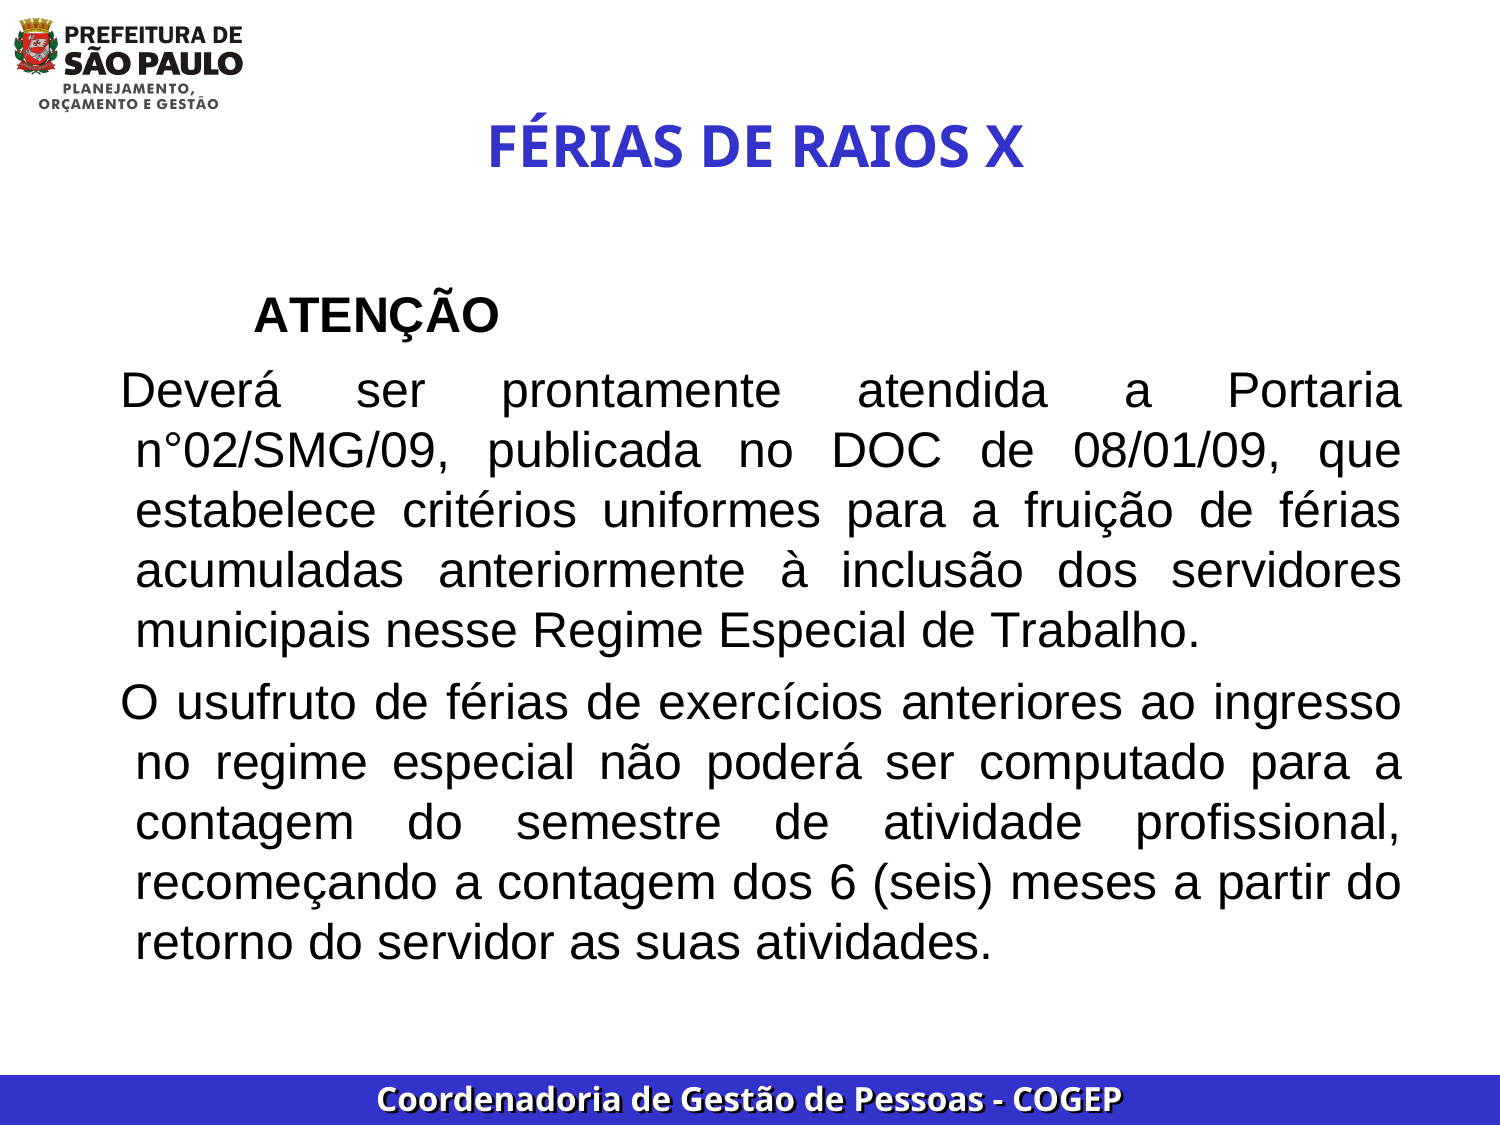

# FÉRIAS DE RAIOS X
 ATENÇÃO
Deverá ser prontamente atendida a Portaria n°02/SMG/09, publicada no DOC de 08/01/09, que estabelece critérios uniformes para a fruição de férias acumuladas anteriormente à inclusão dos servidores municipais nesse Regime Especial de Trabalho.
O usufruto de férias de exercícios anteriores ao ingresso no regime especial não poderá ser computado para a contagem do semestre de atividade profissional, recomeçando a contagem dos 6 (seis) meses a partir do retorno do servidor as suas atividades.